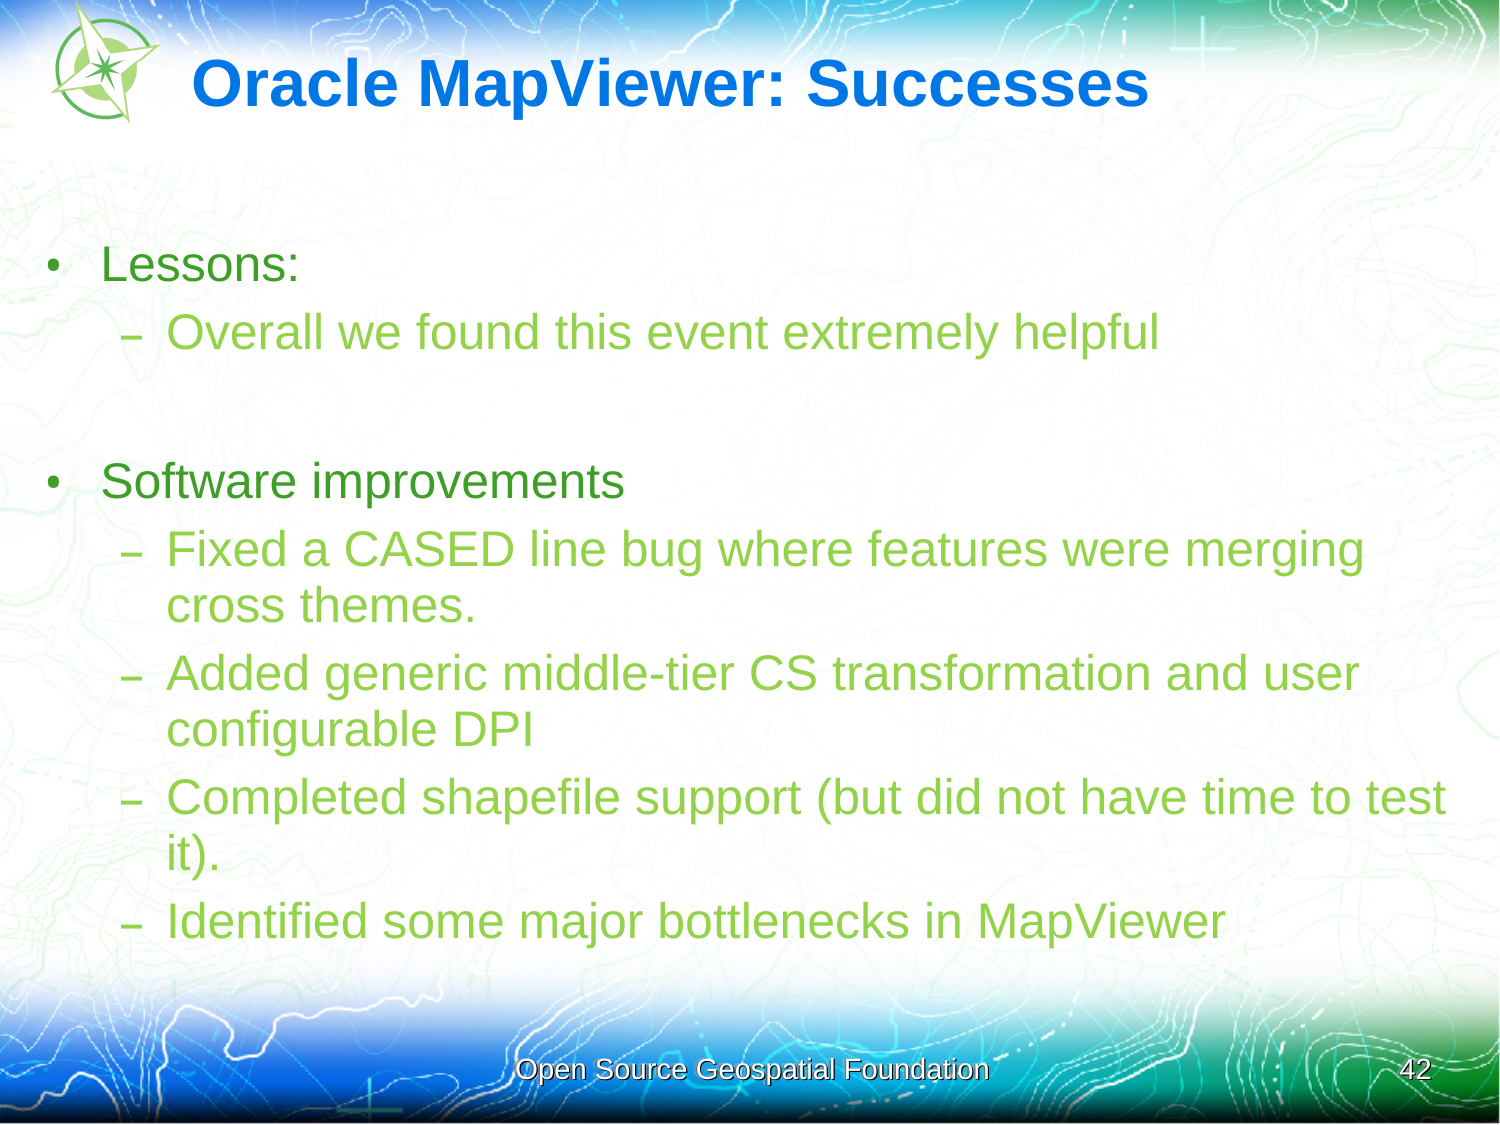

# Oracle MapViewer: Successes
Lessons:
Overall we found this event extremely helpful
Software improvements
Fixed a CASED line bug where features were merging cross themes.
Added generic middle-tier CS transformation and user configurable DPI
Completed shapefile support (but did not have time to test it).
Identified some major bottlenecks in MapViewer
Open Source Geospatial Foundation
42